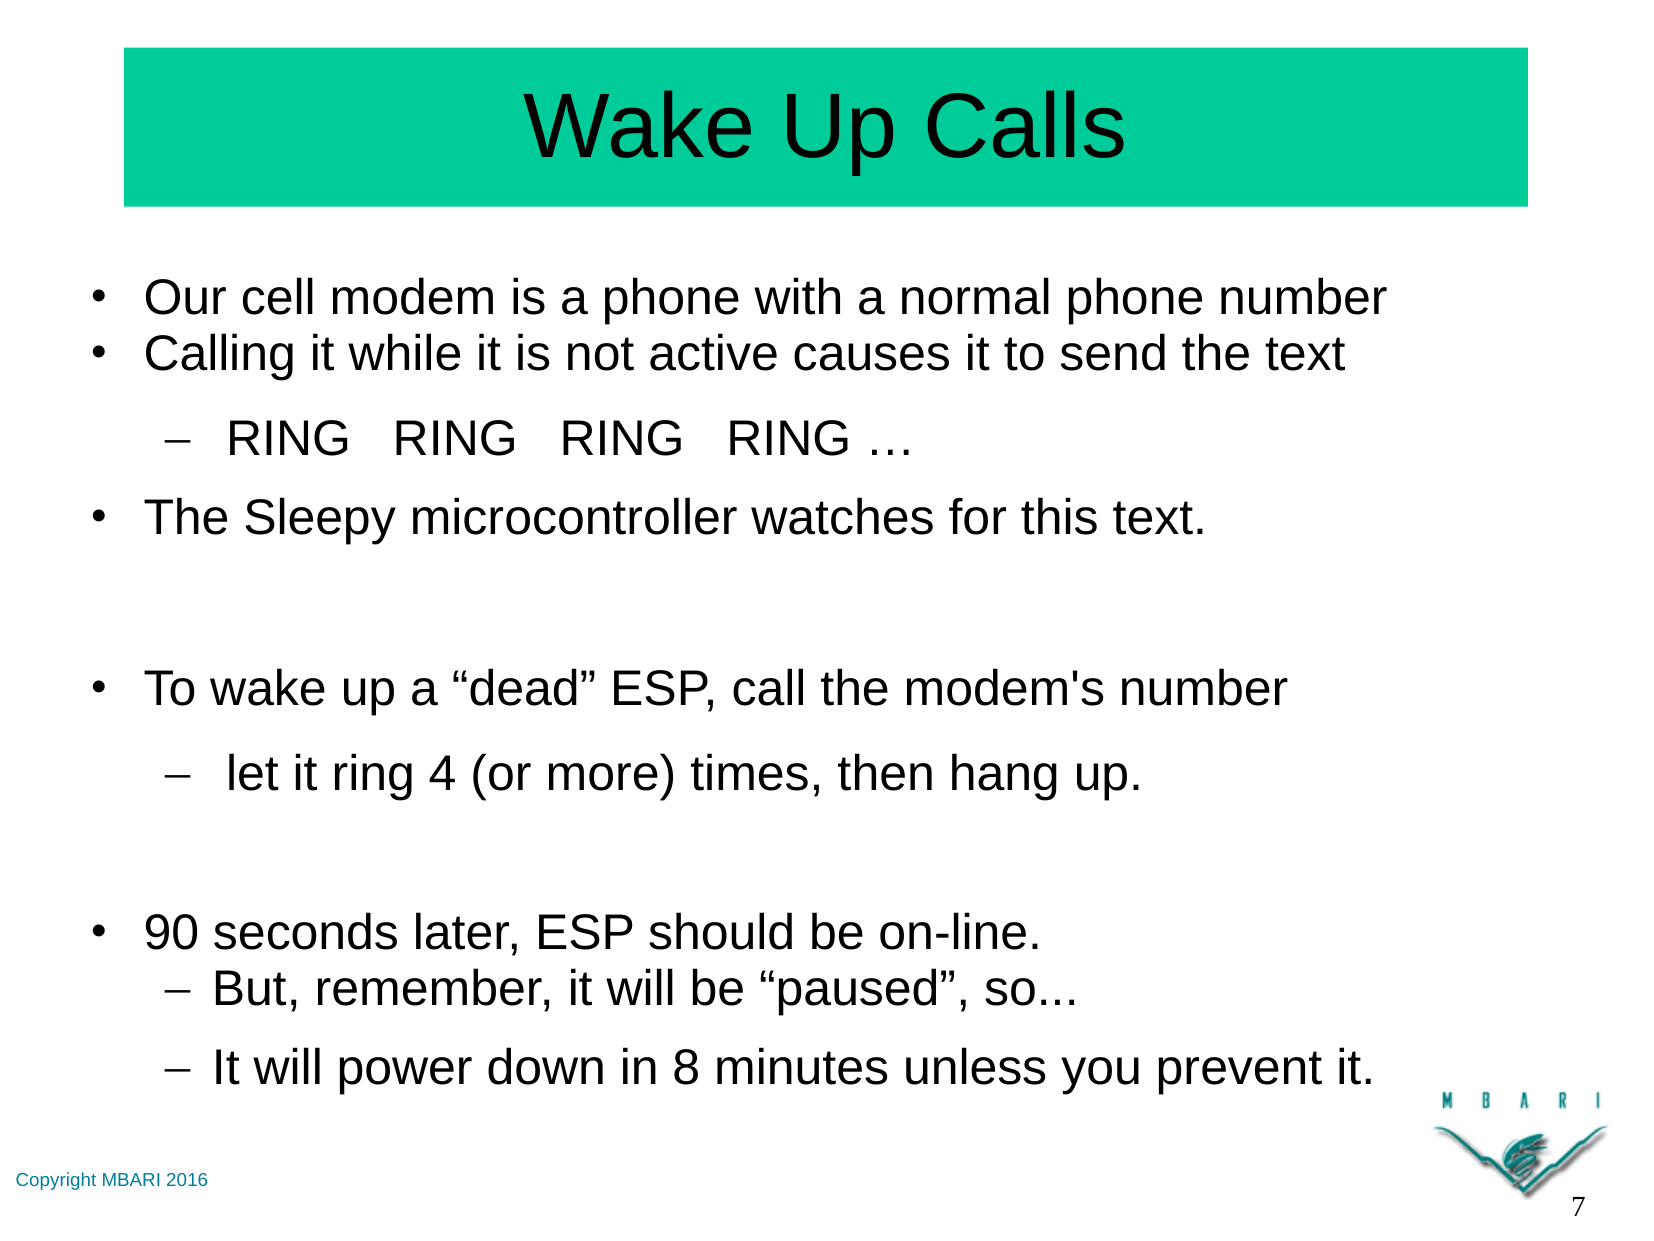

# Wake Up Calls
Our cell modem is a phone with a normal phone number
Calling it while it is not active causes it to send the text
 RING RING RING RING …
The Sleepy microcontroller watches for this text.
To wake up a “dead” ESP, call the modem's number
 let it ring 4 (or more) times, then hang up.
90 seconds later, ESP should be on-line.
But, remember, it will be “paused”, so...
It will power down in 8 minutes unless you prevent it.